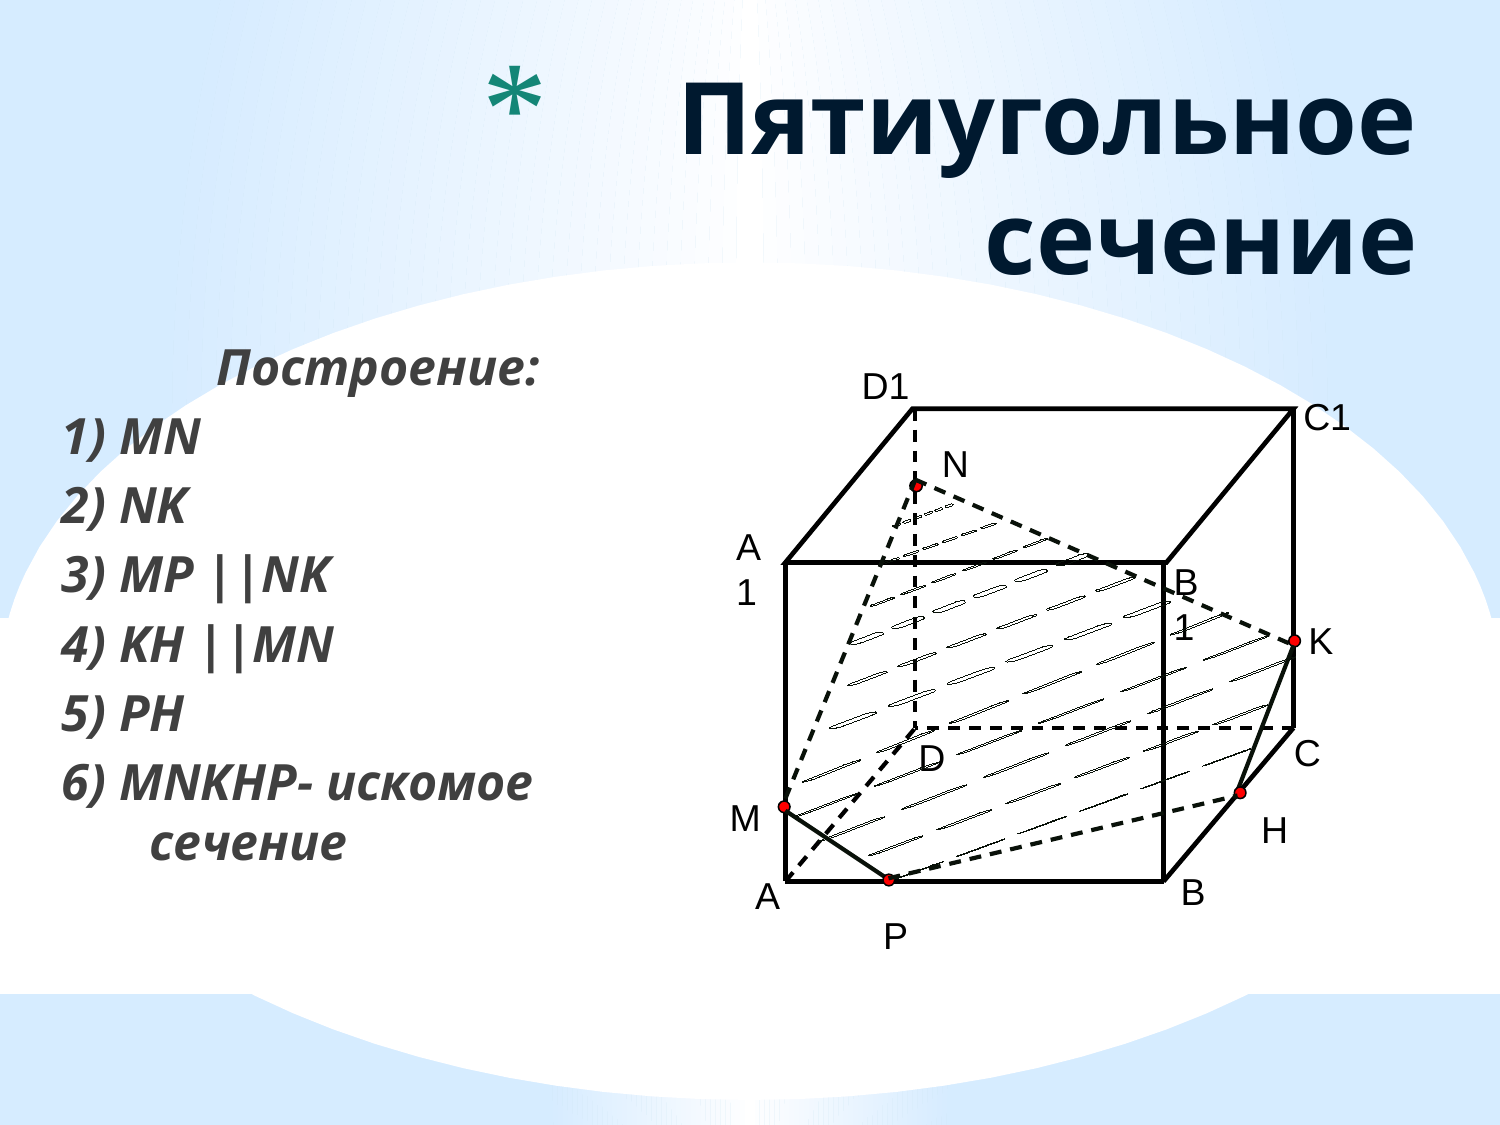

# Пятиугольное сечение
Построение:
1) MN
2) NK
3) MP ||NK
4) KH ||MN
5) PH
6) MNKHP- искомое сечение
D1
C1
N
A1
B1
K
C
D
M
H
B
A
P